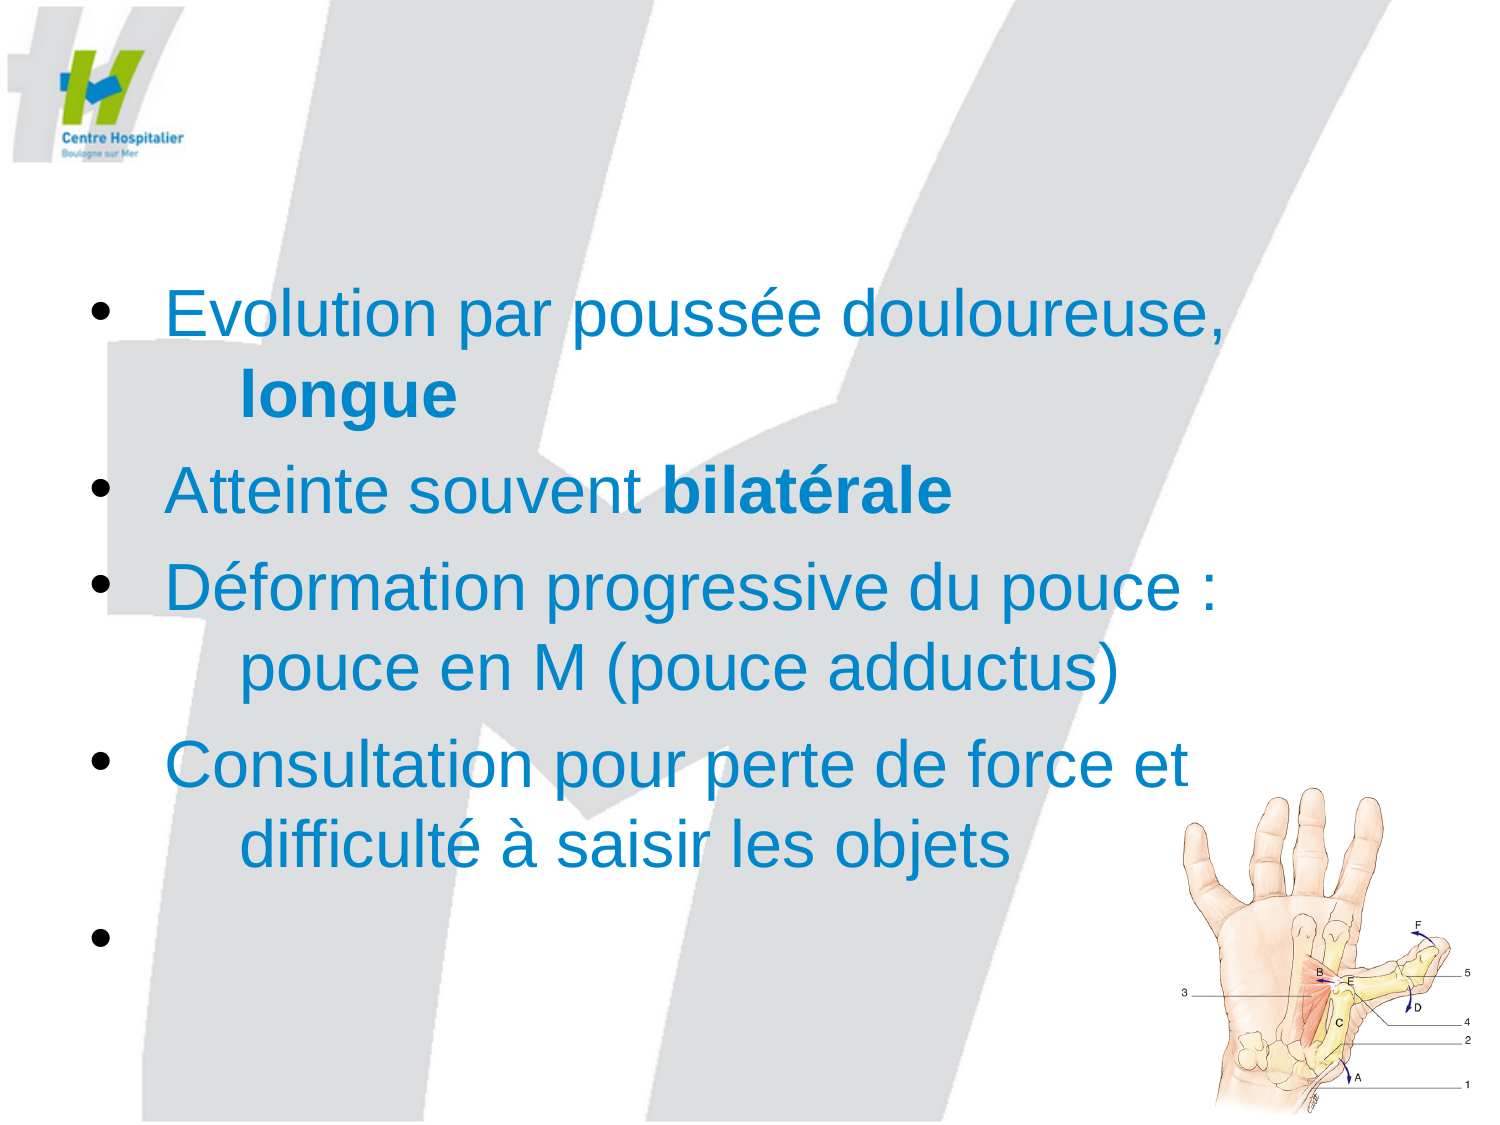

#
Evolution par poussée douloureuse, longue
Atteinte souvent bilatérale
Déformation progressive du pouce : pouce en M (pouce adductus)
Consultation pour perte de force et difficulté à saisir les objets